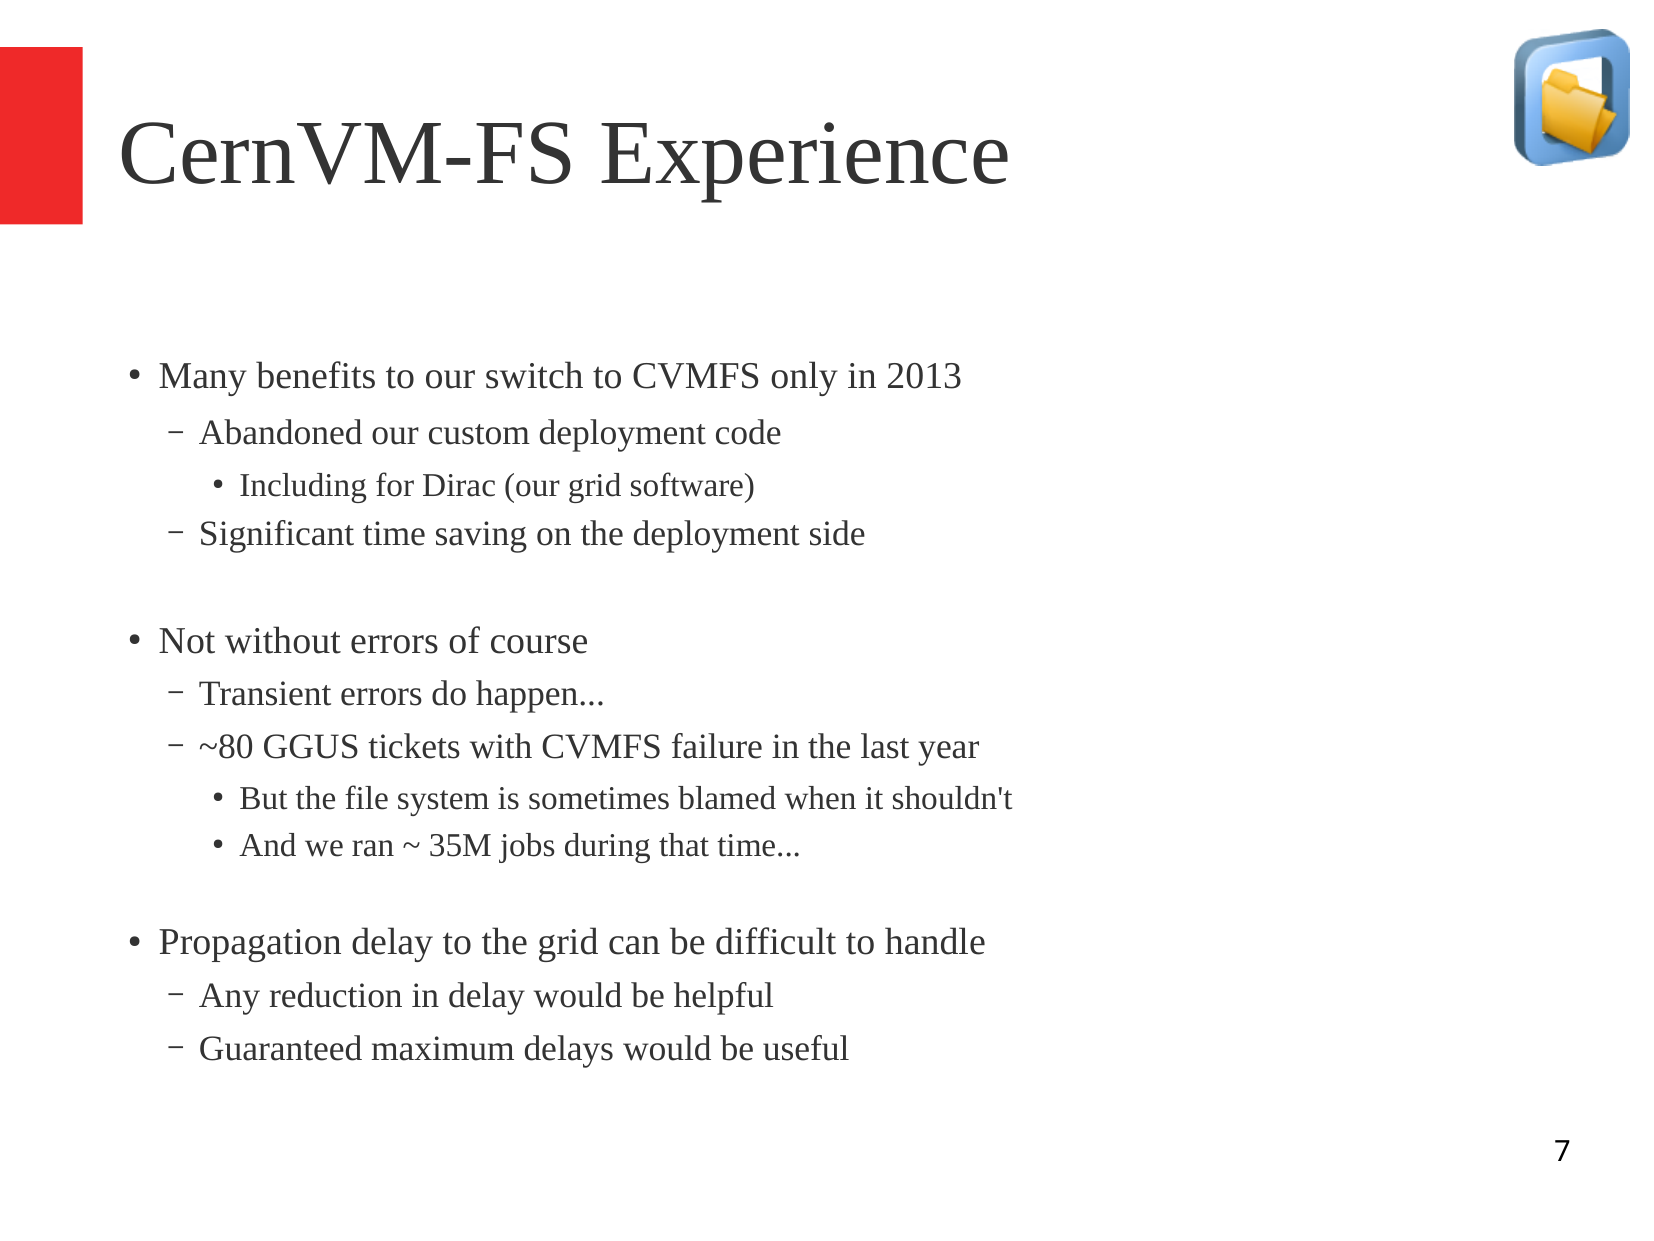

# CernVM-FS Experience
Many benefits to our switch to CVMFS only in 2013
Abandoned our custom deployment code
Including for Dirac (our grid software)
Significant time saving on the deployment side
Not without errors of course
Transient errors do happen...
~80 GGUS tickets with CVMFS failure in the last year
But the file system is sometimes blamed when it shouldn't
And we ran ~ 35M jobs during that time...
Propagation delay to the grid can be difficult to handle
Any reduction in delay would be helpful
Guaranteed maximum delays would be useful
7